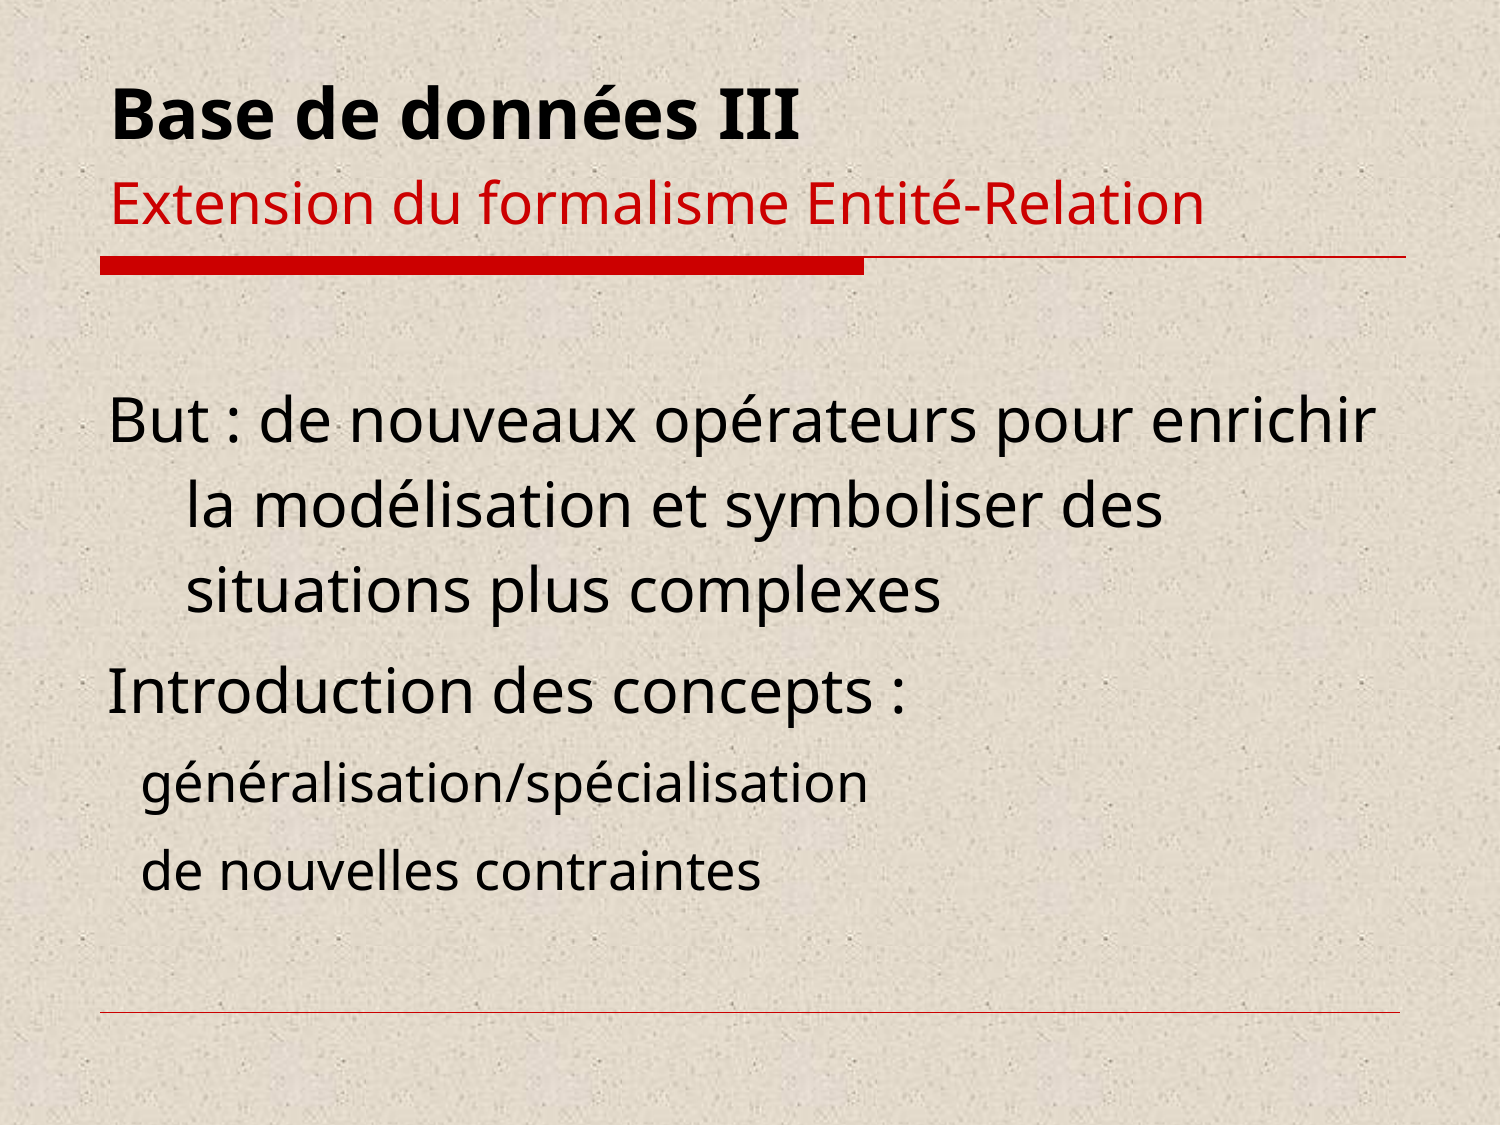

Base de données III
Extension du formalisme Entité-Relation
# But : de nouveaux opérateurs pour enrichir la modélisation et symboliser des situations plus complexes
Introduction des concepts :
 généralisation/spécialisation
 de nouvelles contraintes